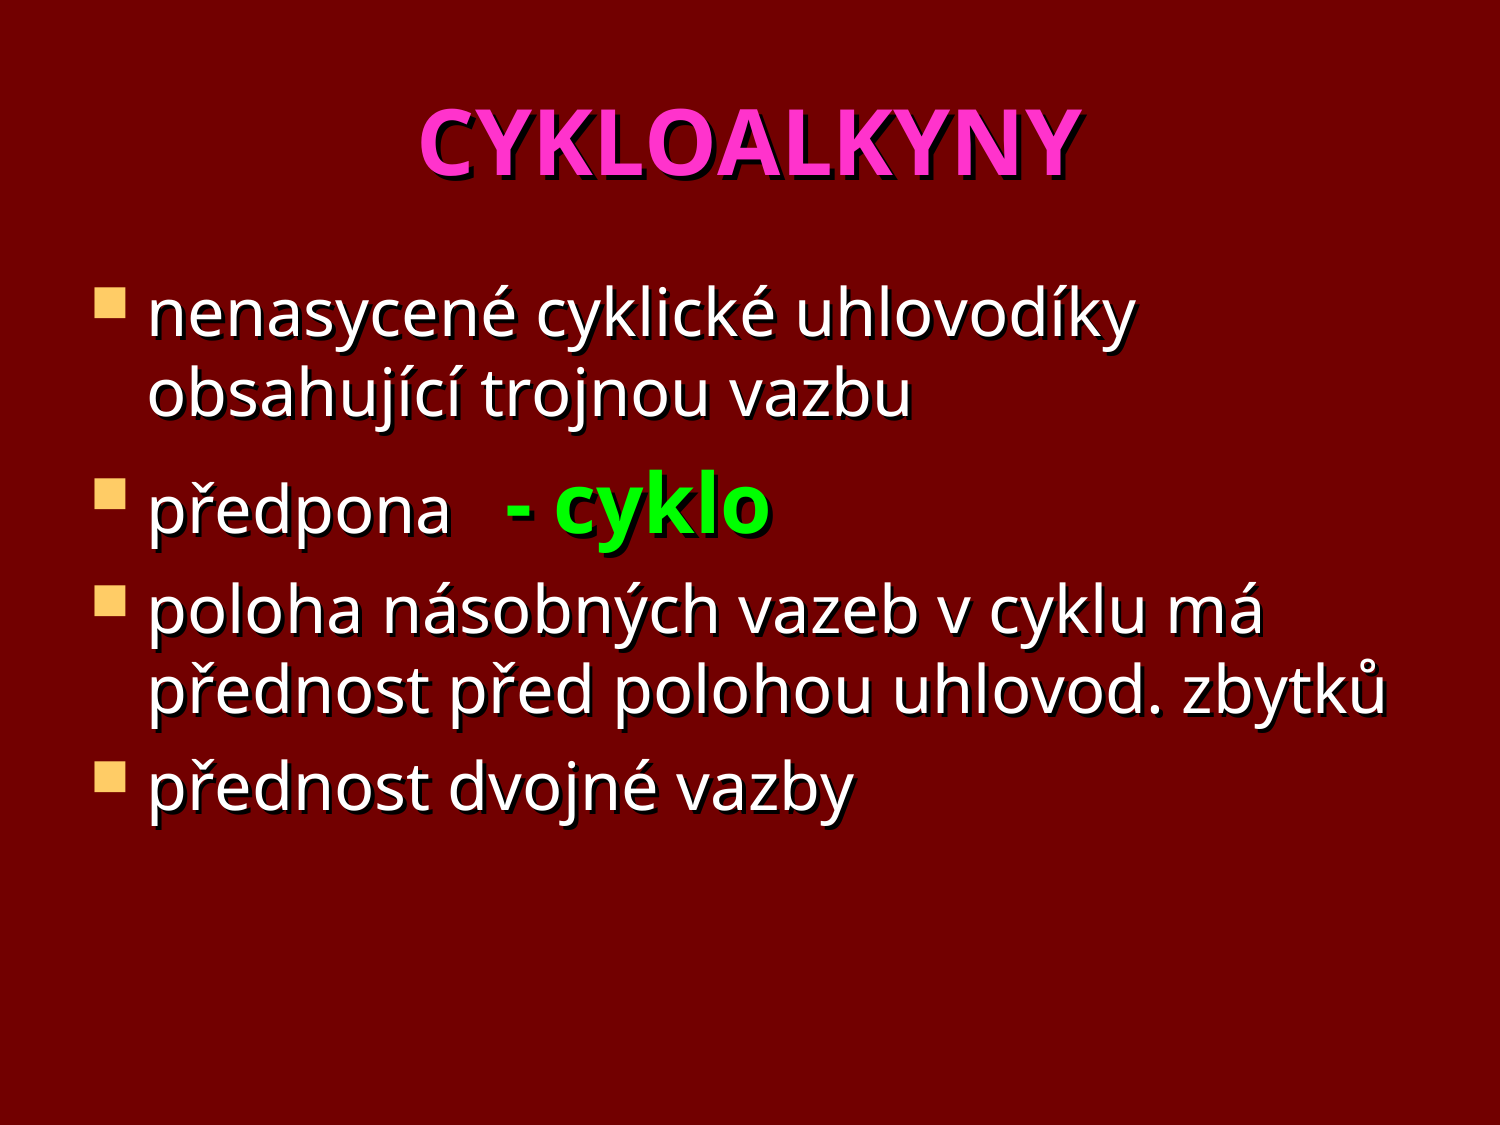

# CYKLOALKYNY
nenasycené cyklické uhlovodíky obsahující trojnou vazbu
předpona - cyklo
poloha násobných vazeb v cyklu má přednost před polohou uhlovod. zbytků
přednost dvojné vazby